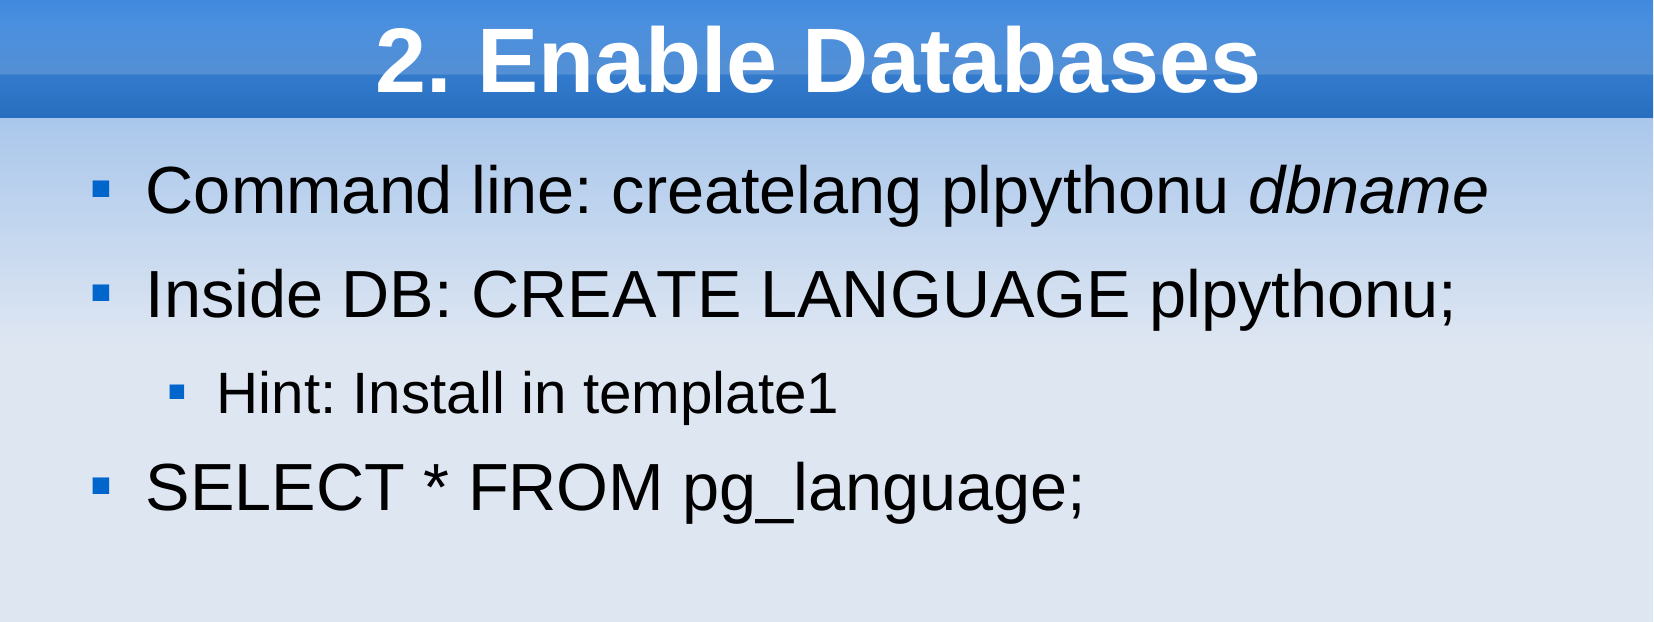

# 2. Enable Databases
Command line: createlang plpythonu dbname
Inside DB: CREATE LANGUAGE plpythonu;
Hint: Install in template1
SELECT * FROM pg_language;